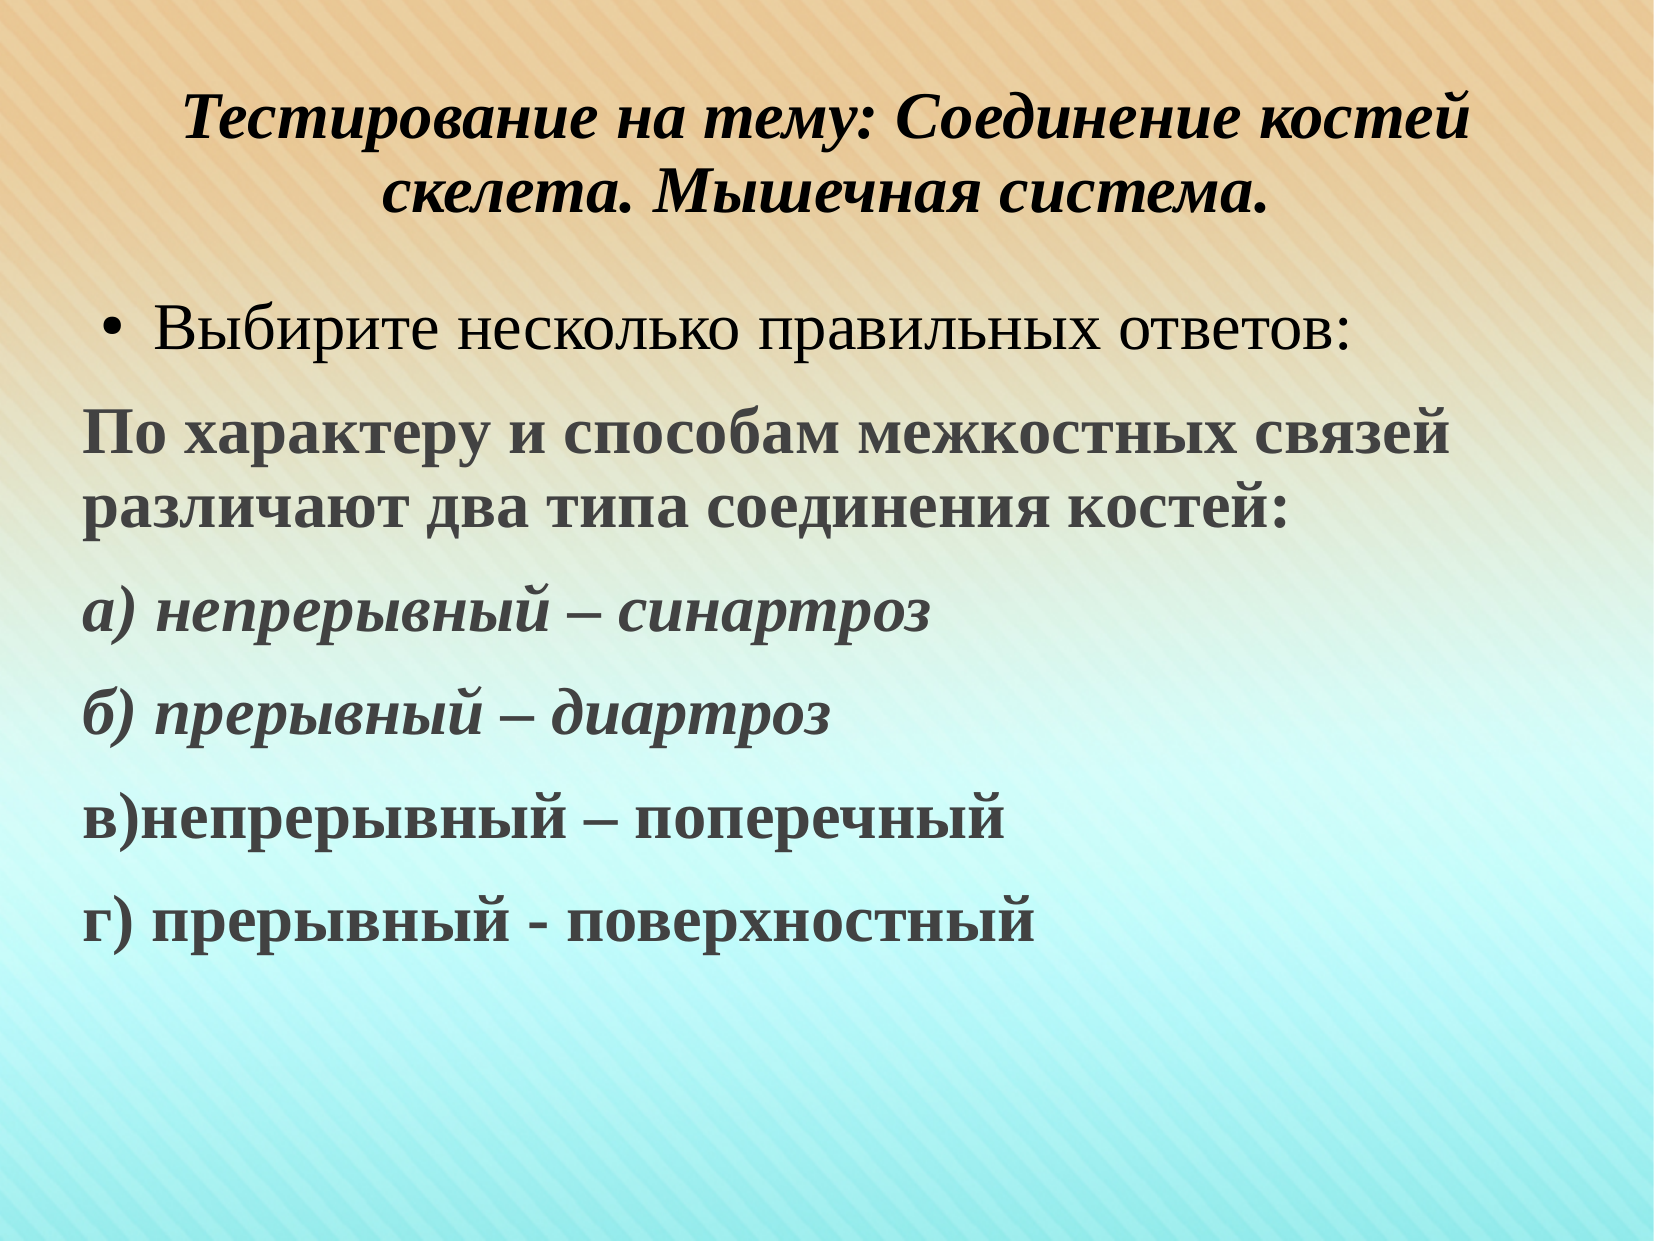

# Тестирование на тему: Соединение костей скелета. Мышечная система.
Выбирите несколько правильных ответов:
По характеру и способам межкостных связей различают два типа соединения костей:
а) непрерывный – синартроз
б) прерывный – диартроз
в)непрерывный – поперечный
г) прерывный - поверхностный